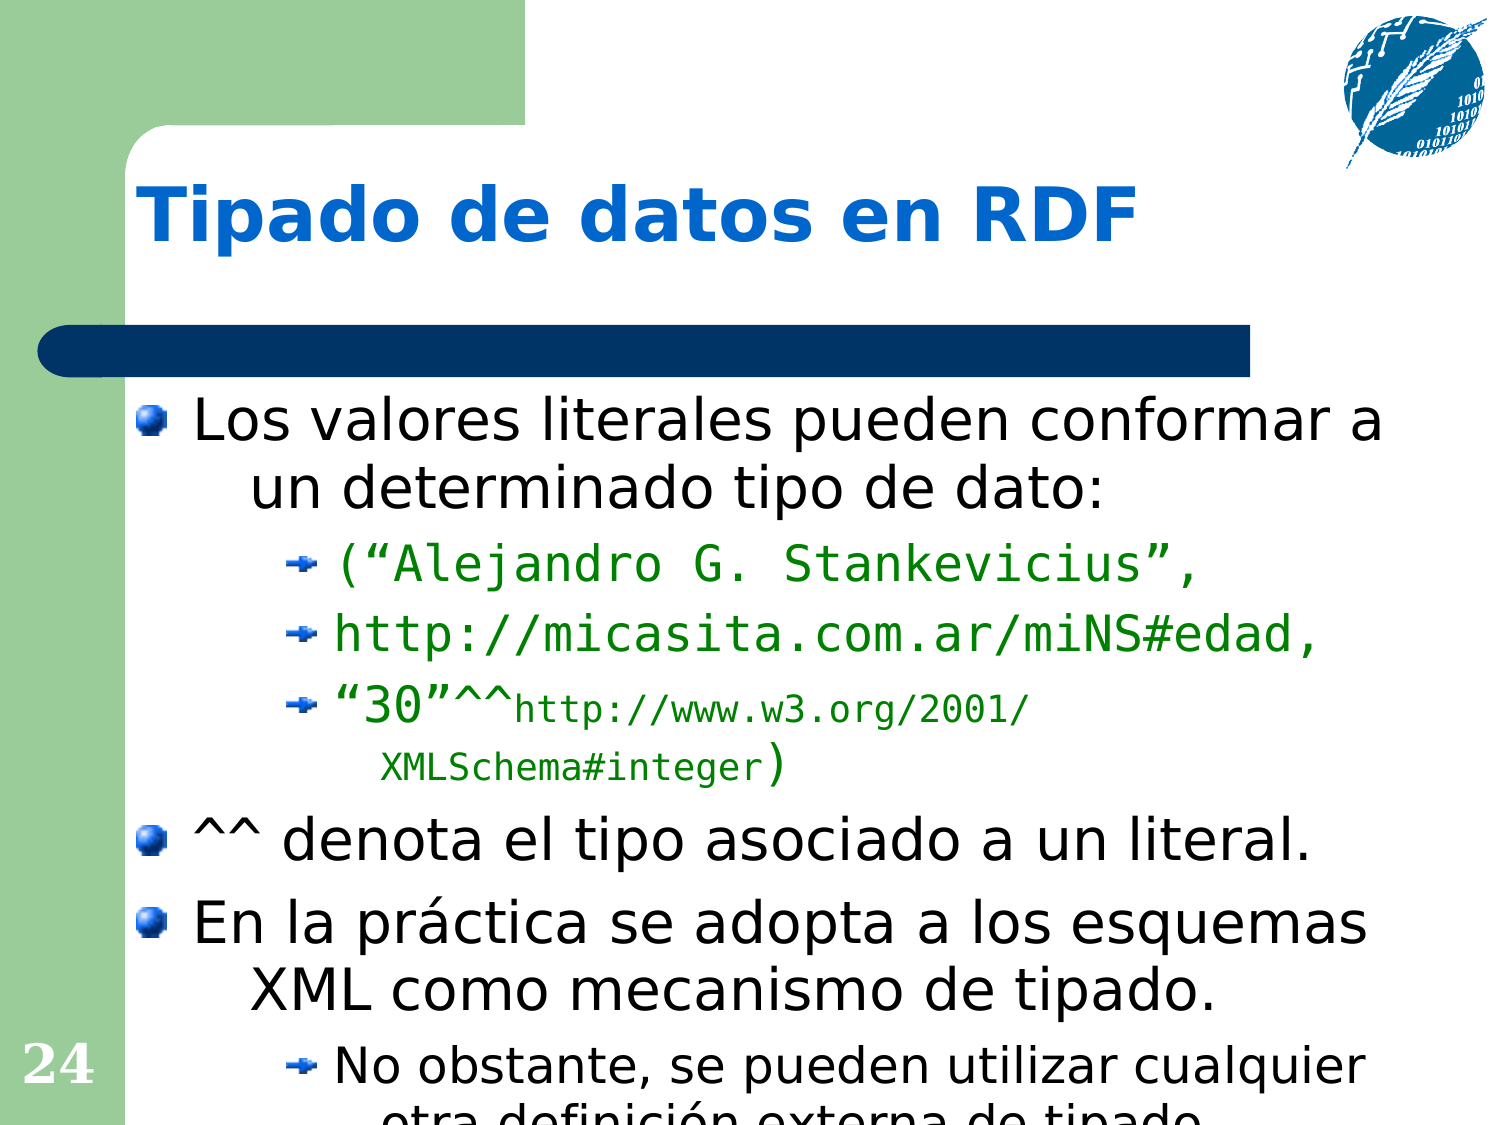

# Tipado de datos en RDF
Los valores literales pueden conformar a un determinado tipo de dato:
(“Alejandro G. Stankevicius”,
http://micasita.com.ar/miNS#edad,
“30”^^http://www.w3.org/2001/XMLSchema#integer)
^^ denota el tipo asociado a un literal.
En la práctica se adopta a los esquemas XML como mecanismo de tipado.
No obstante, se pueden utilizar cualquier otra definición externa de tipado.
24